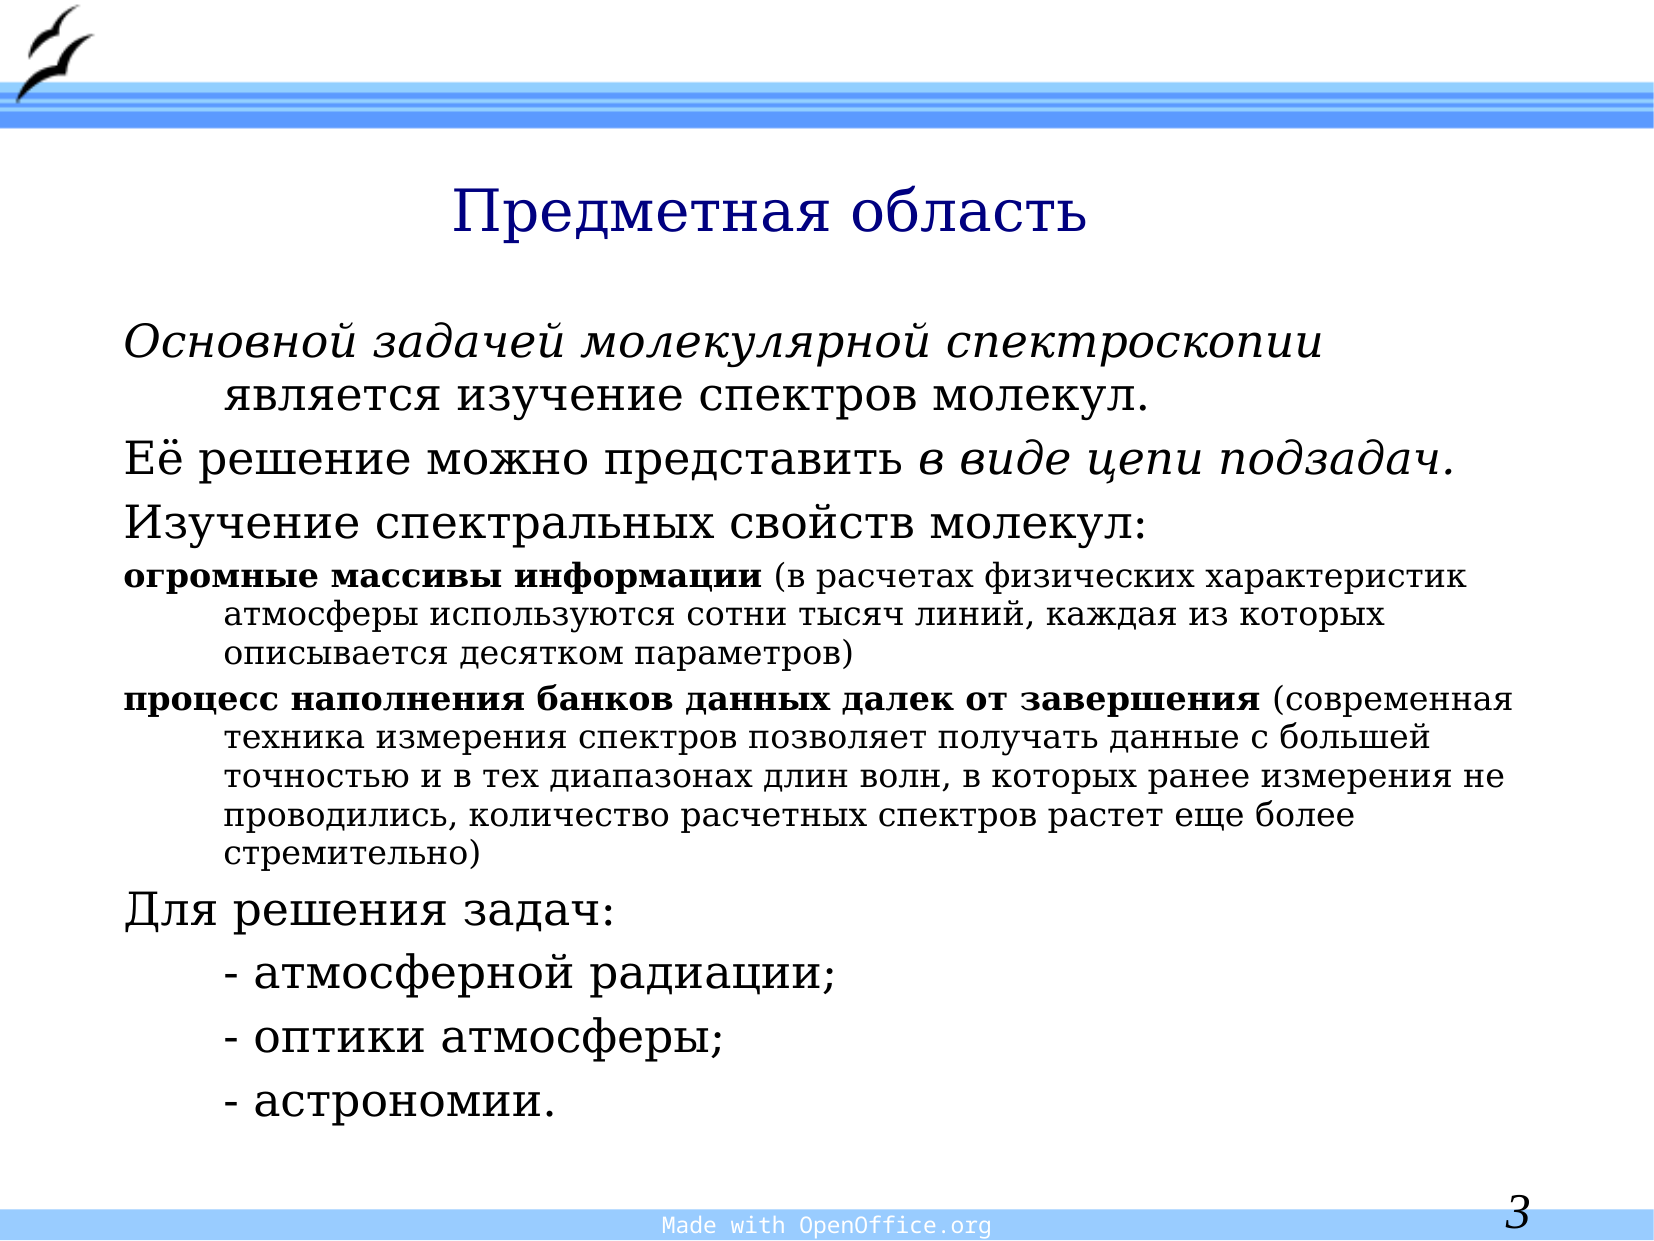

Предметная область
# Основной задачей молекулярной спектроскопии является изучение спектров молекул.
Её решение можно представить в виде цепи подзадач.
Изучение спектральных свойств молекул:
огромные массивы информации (в расчетах физических характеристик атмосферы используются сотни тысяч линий, каждая из которых описывается десятком параметров)
процесс наполнения банков данных далек от завершения (современная техника измерения спектров позволяет получать данные с большей точностью и в тех диапазонах длин волн, в которых ранее измерения не проводились, количество расчетных спектров растет еще более стремительно)
Для решения задач:
	- атмосферной радиации;
	- оптики атмосферы;
	- астрономии.